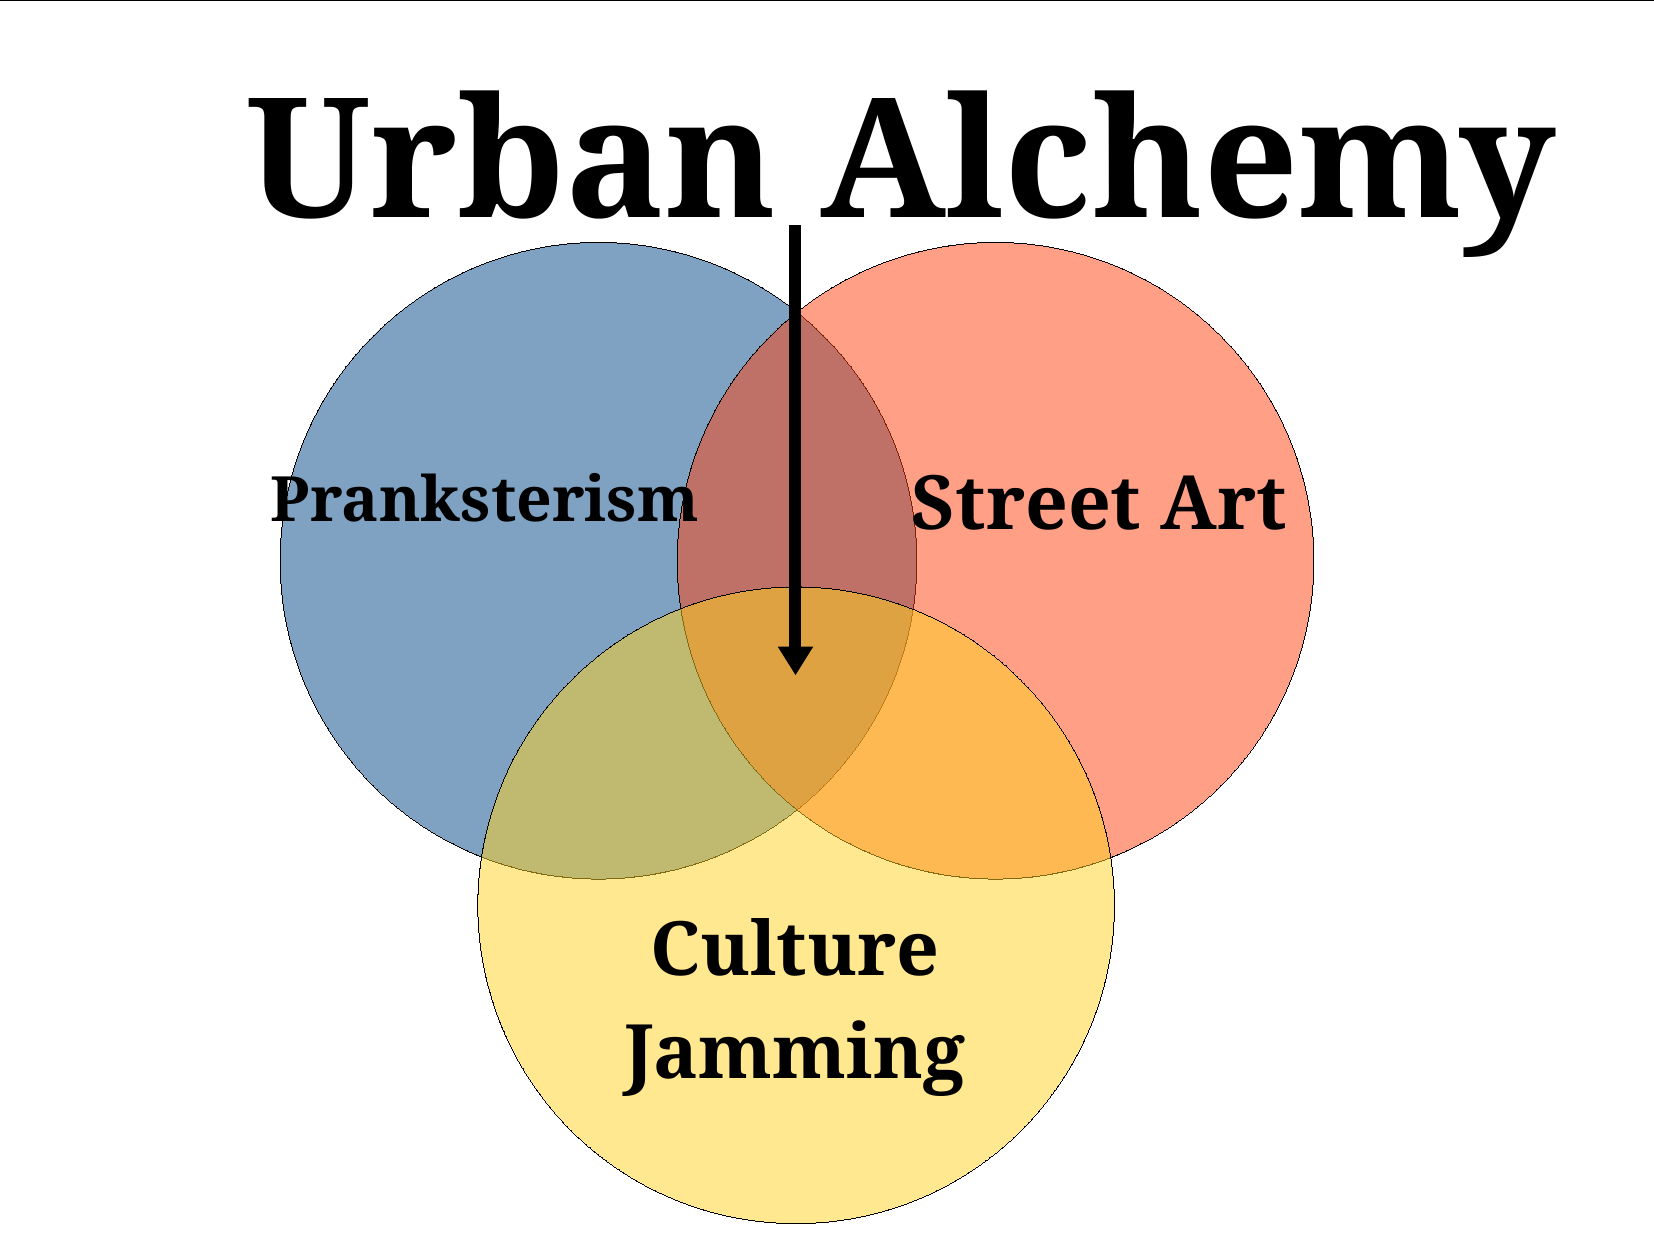

Urban Alchemy
Street Art
Pranksterism
Culture Jamming